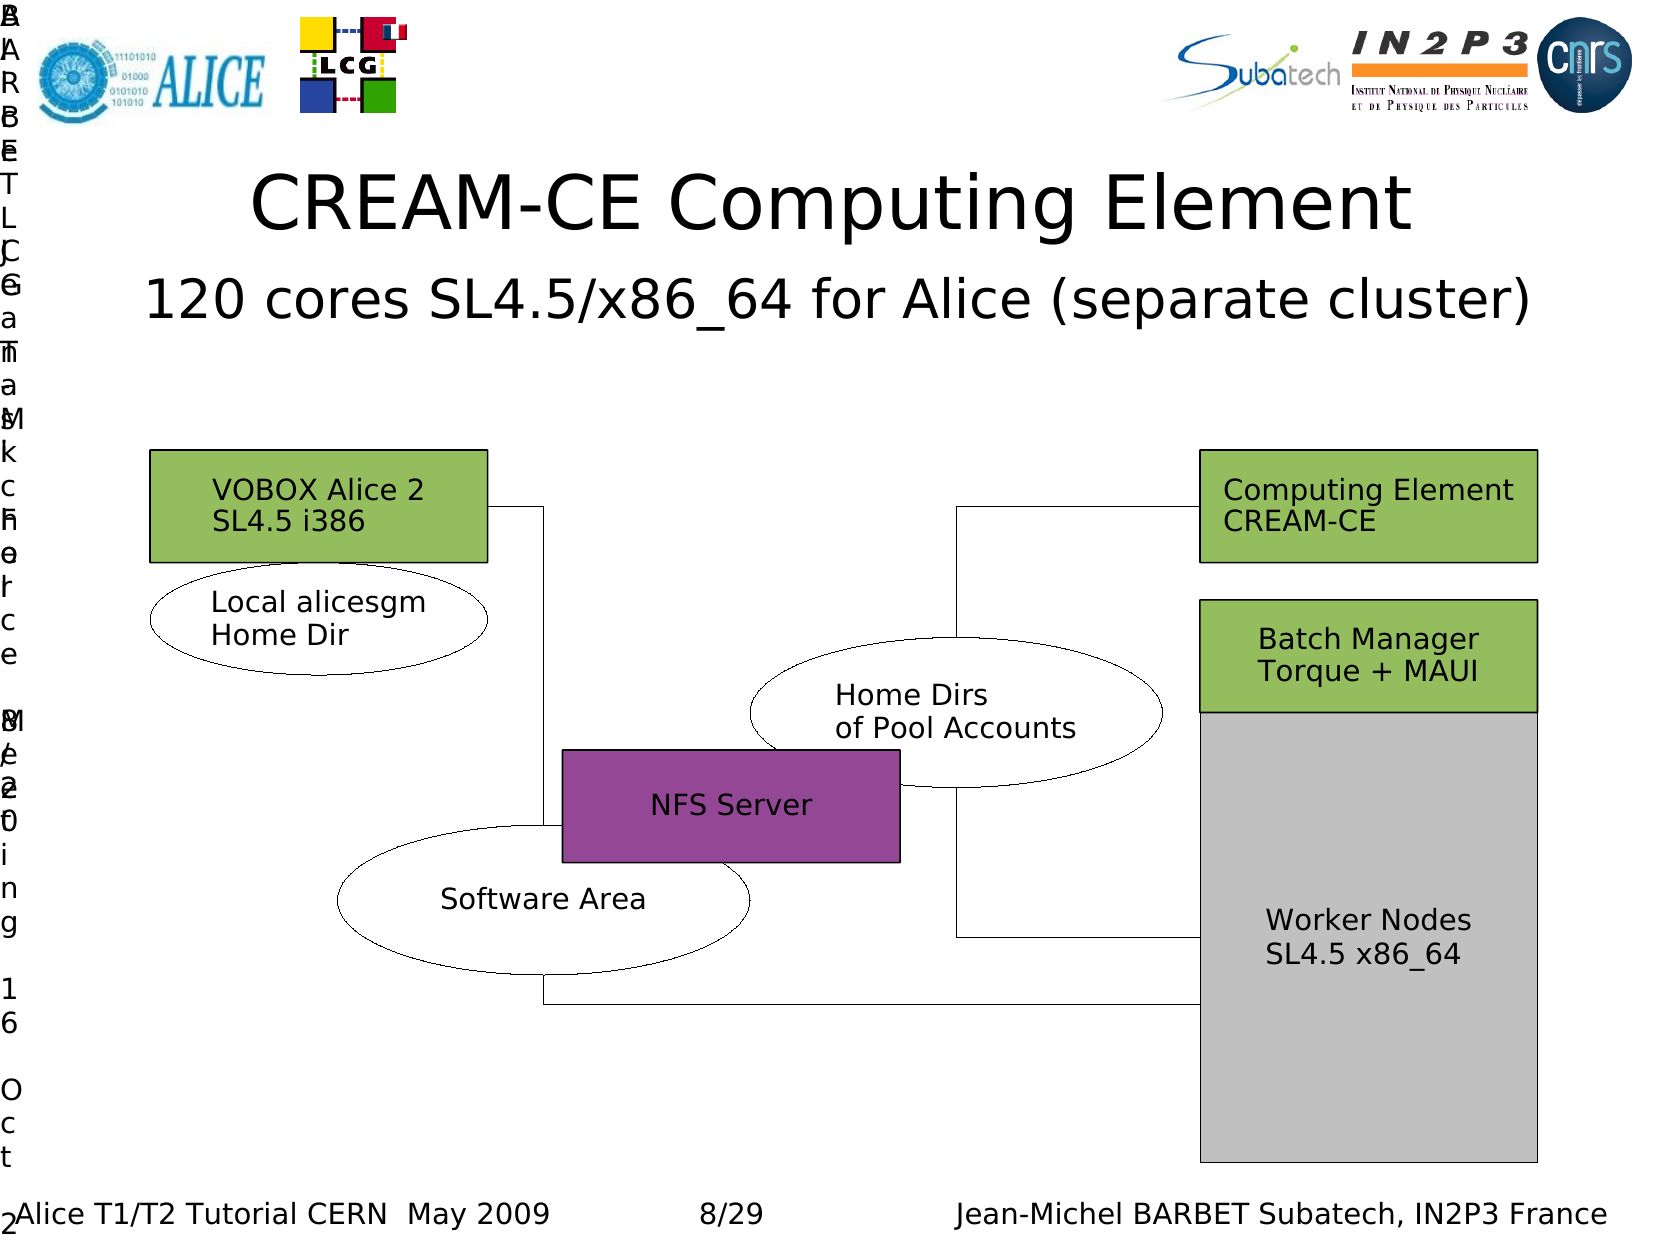

# CREAM-CE Computing Element
120 cores SL4.5/x86_64 for Alice (separate cluster)
VOBOX Alice 2
SL4.5 i386
Computing Element
CREAM-CE
Local alicesgm
Home Dir
Batch Manager
Torque + MAUI
Home Dirs
of Pool Accounts
Worker Nodes
SL4.5 x86_64
NFS Server
Software Area